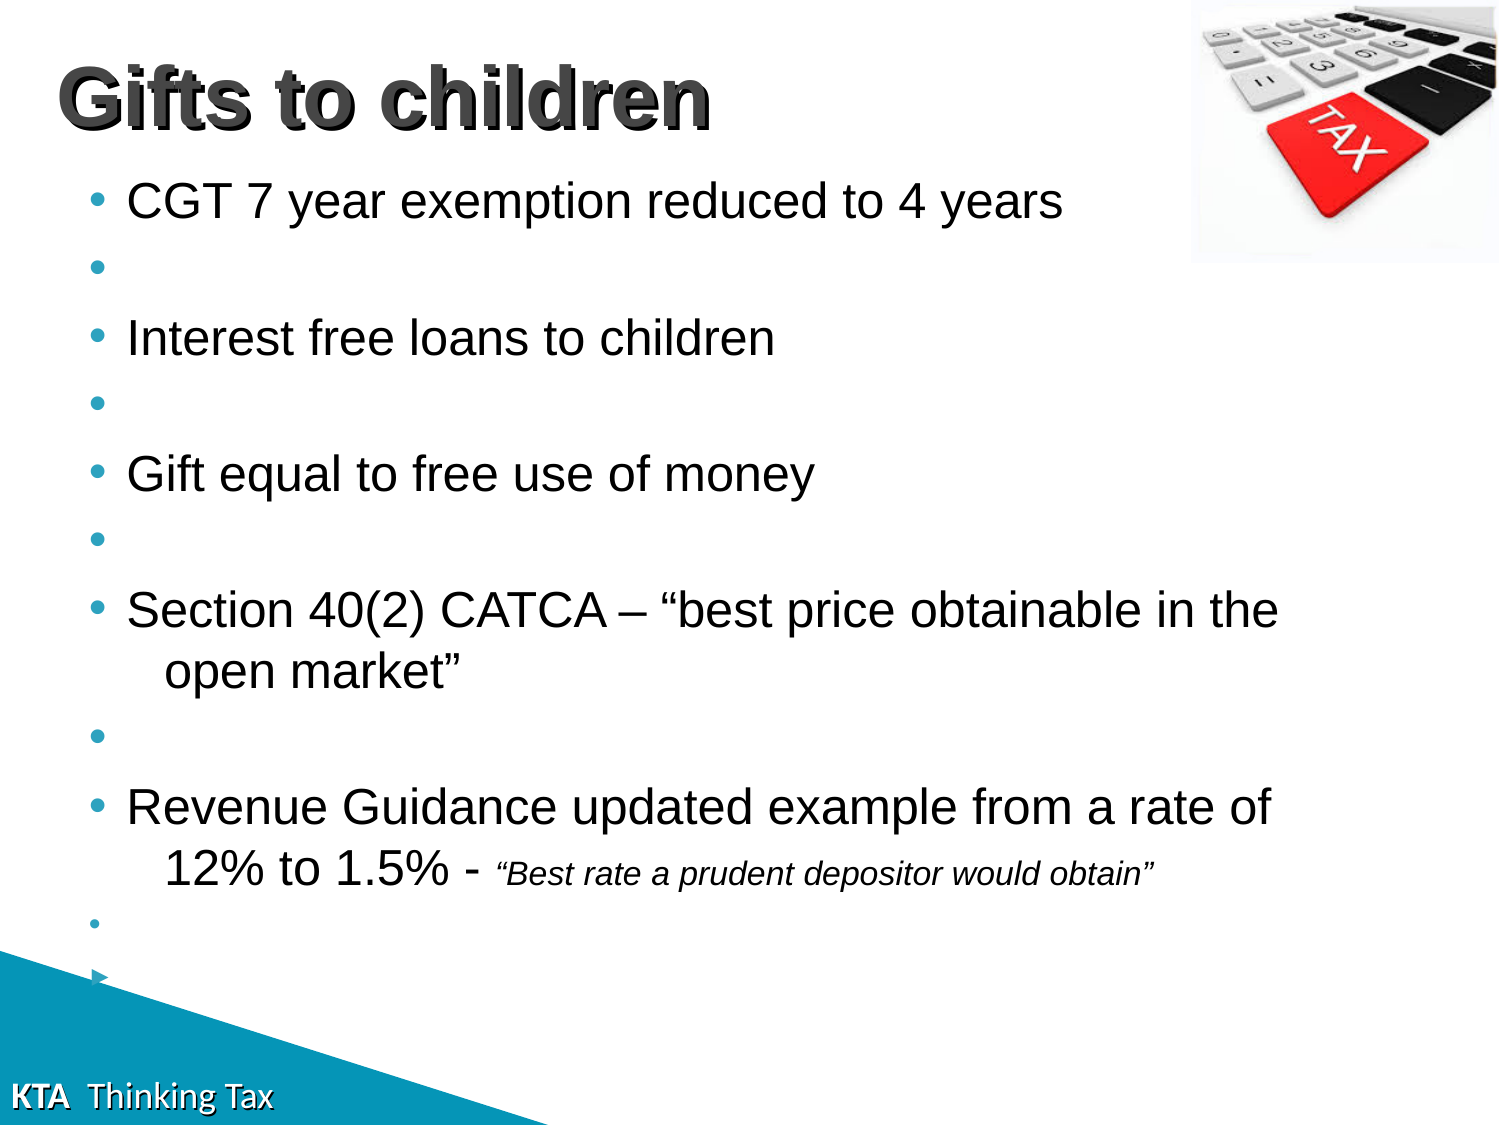

Gifts to children
# CGT 7 year exemption reduced to 4 years
Interest free loans to children
Gift equal to free use of money
Section 40(2) CATCA – “best price obtainable in the open market”
Revenue Guidance updated example from a rate of 12% to 1.5% - “Best rate a prudent depositor would obtain”